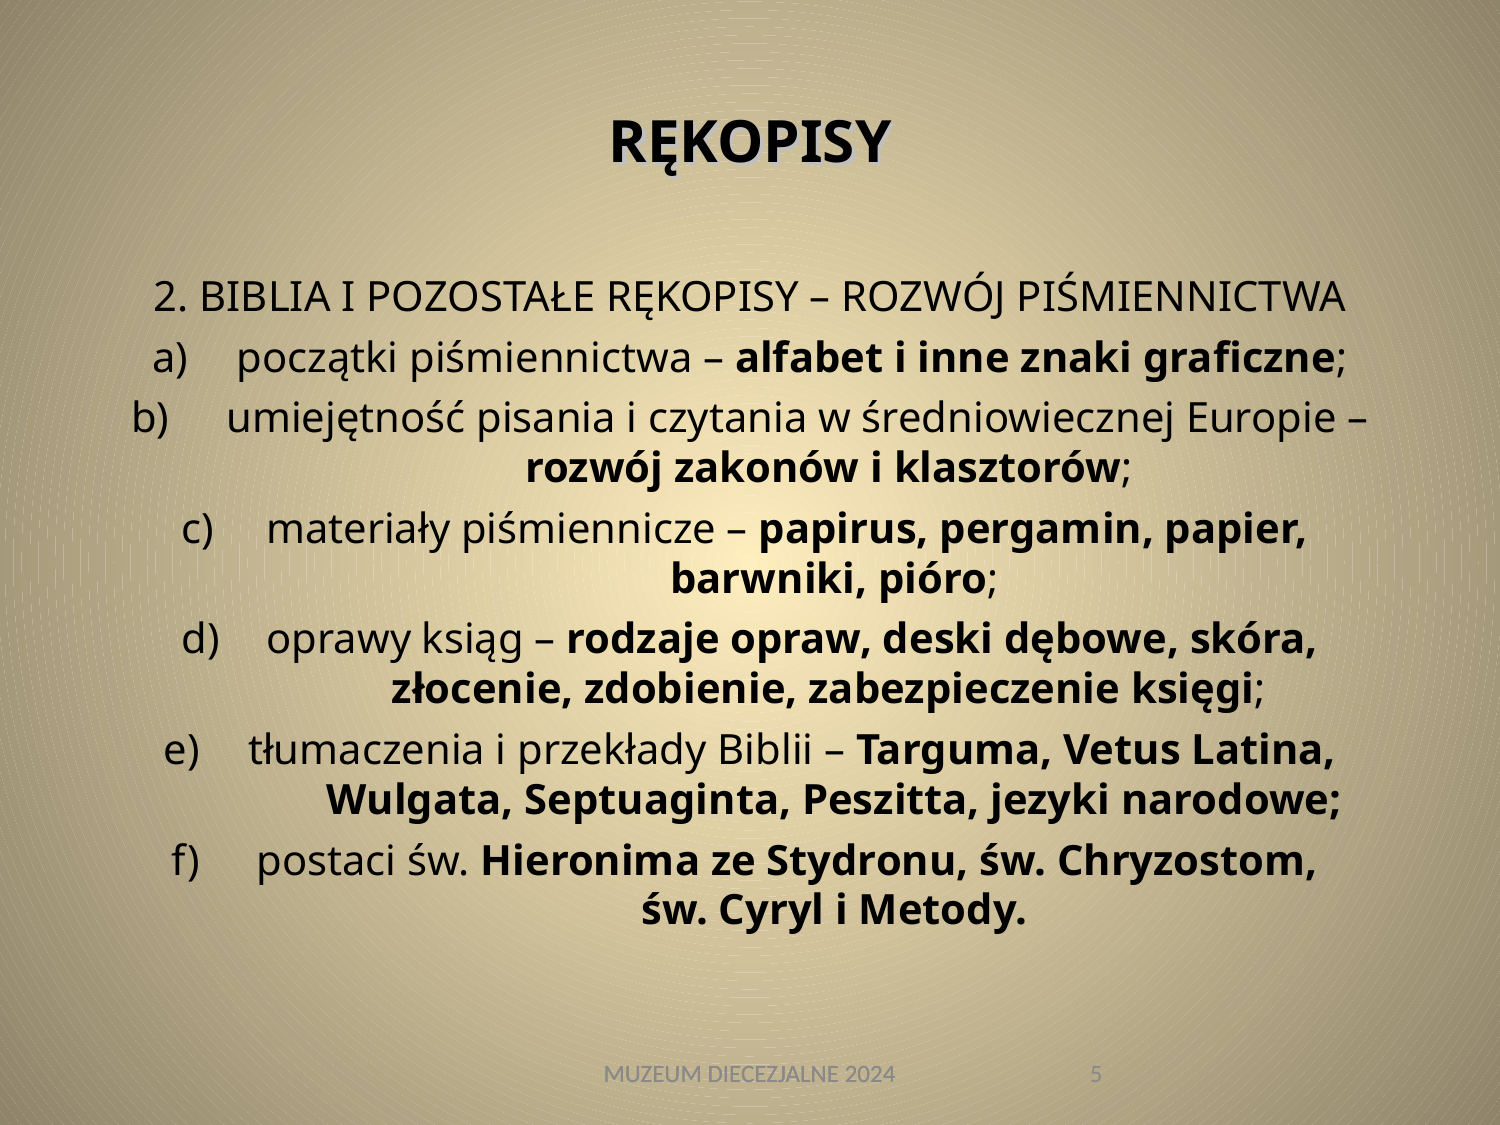

# RĘKOPISY
2. BIBLIA I POZOSTAŁE RĘKOPISY – ROZWÓJ PIŚMIENNICTWA
początki piśmiennictwa – alfabet i inne znaki graficzne;
 umiejętność pisania i czytania w średniowiecznej Europie – rozwój zakonów i klasztorów;
materiały piśmiennicze – papirus, pergamin, papier,
barwniki, pióro;
oprawy ksiąg – rodzaje opraw, deski dębowe, skóra, złocenie, zdobienie, zabezpieczenie księgi;
tłumaczenia i przekłady Biblii – Targuma, Vetus Latina, Wulgata, Septuaginta, Peszitta, jezyki narodowe;
postaci św. Hieronima ze Stydronu, św. Chryzostom,
św. Cyryl i Metody.
MUZEUM DIECEZJALNE 2024
MUZEUM DIECEZJALNE 2024